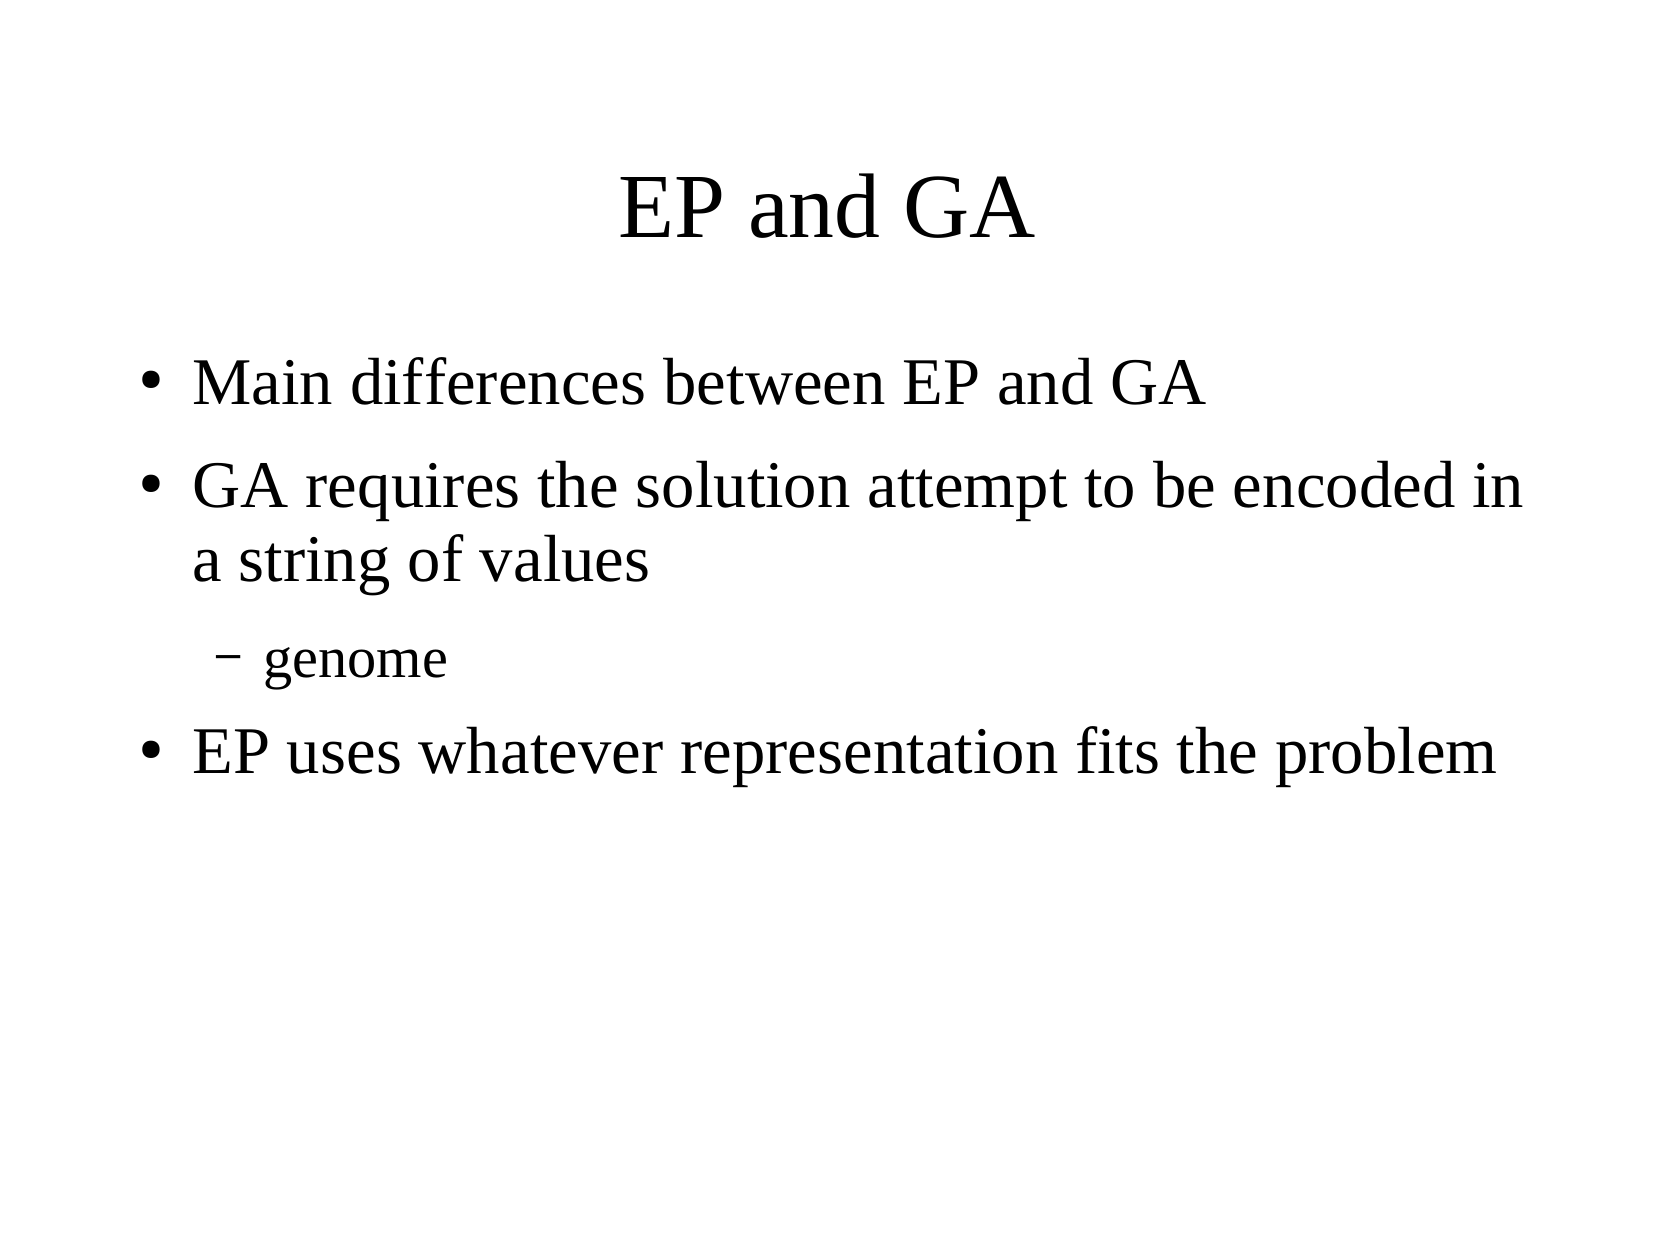

# EP and GA
Main differences between EP and GA
GA requires the solution attempt to be encoded in a string of values
genome
EP uses whatever representation fits the problem